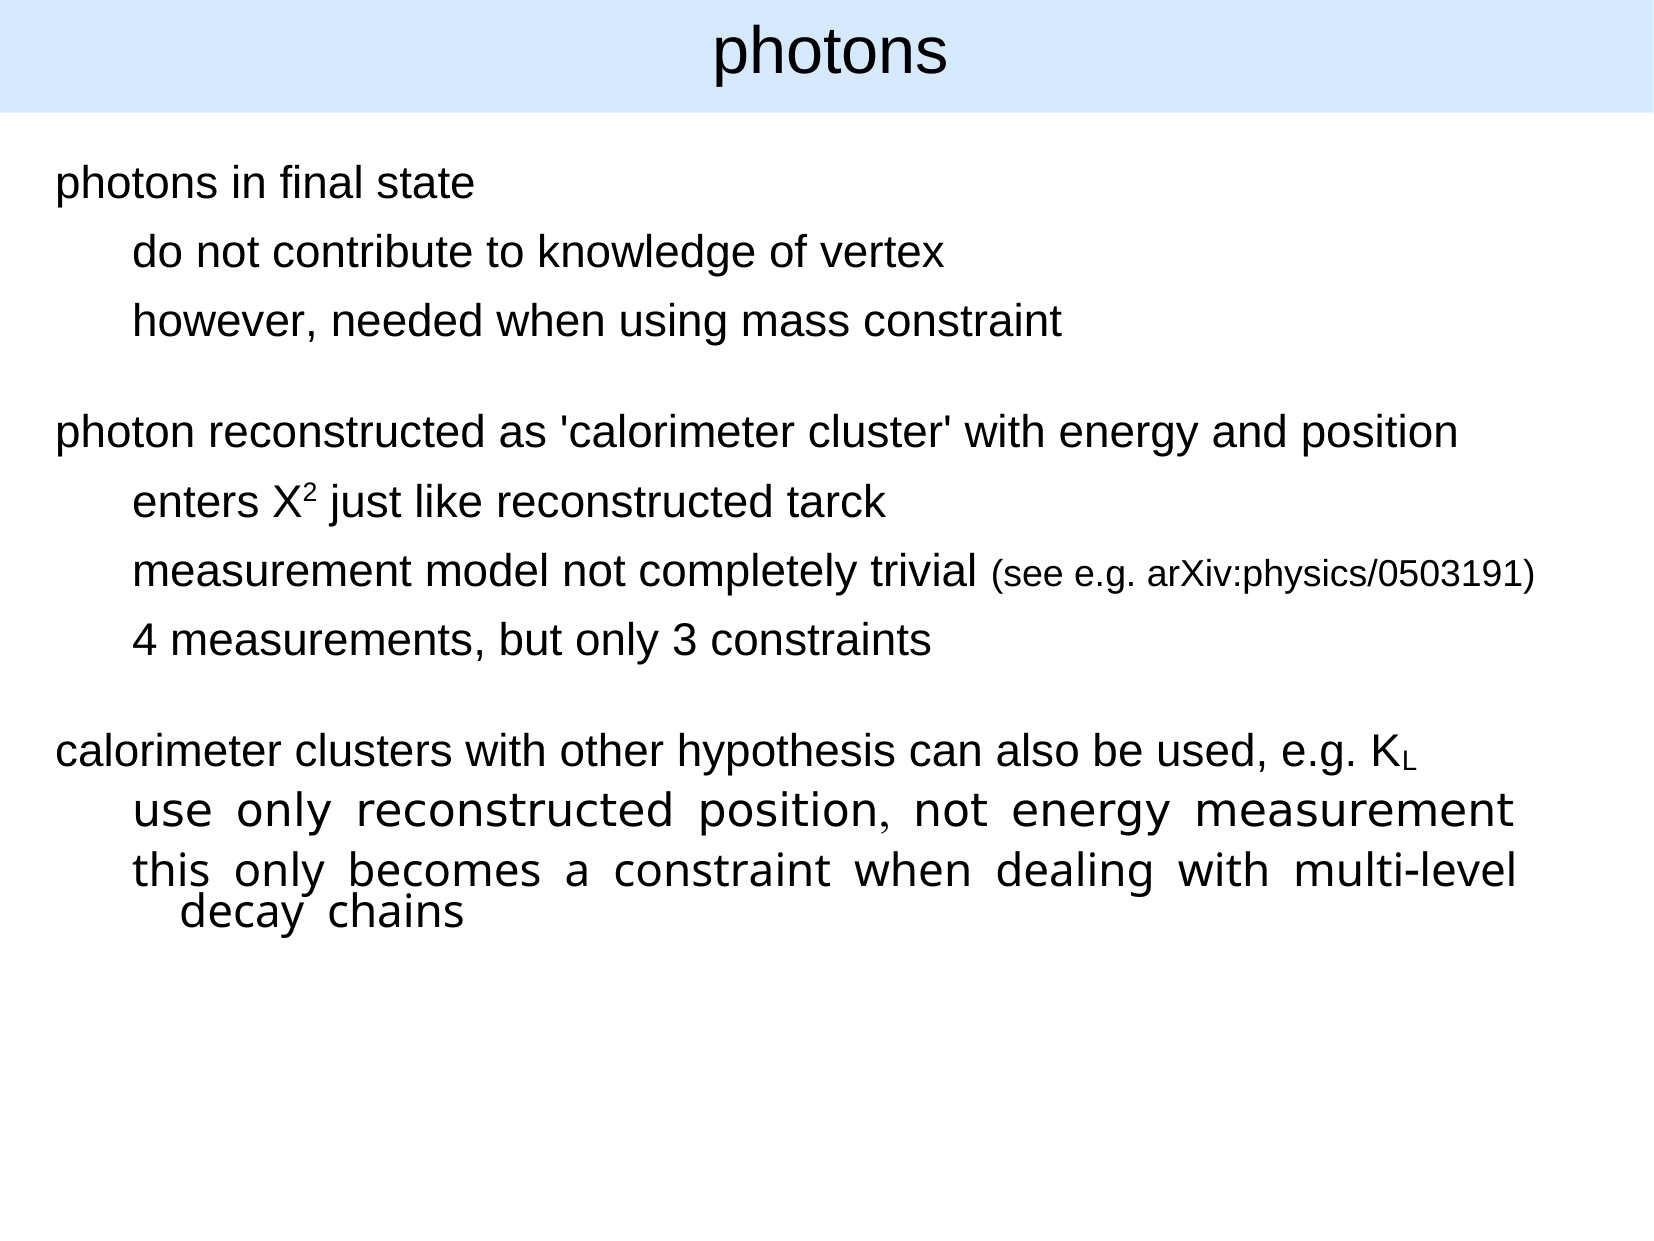

# photons
photons in final state
do not contribute to knowledge of vertex
however, needed when using mass constraint
photon reconstructed as 'calorimeter cluster' with energy and position
enters X2 just like reconstructed tarck
measurement model not completely trivial (see e.g. arXiv:physics/0503191)
4 measurements, but only 3 constraints
calorimeter clusters with other hypothesis can also be used, e.g. KL
use only reconstructed position, not energy measurement
this only becomes a constraint when dealing with multi-level decay chains